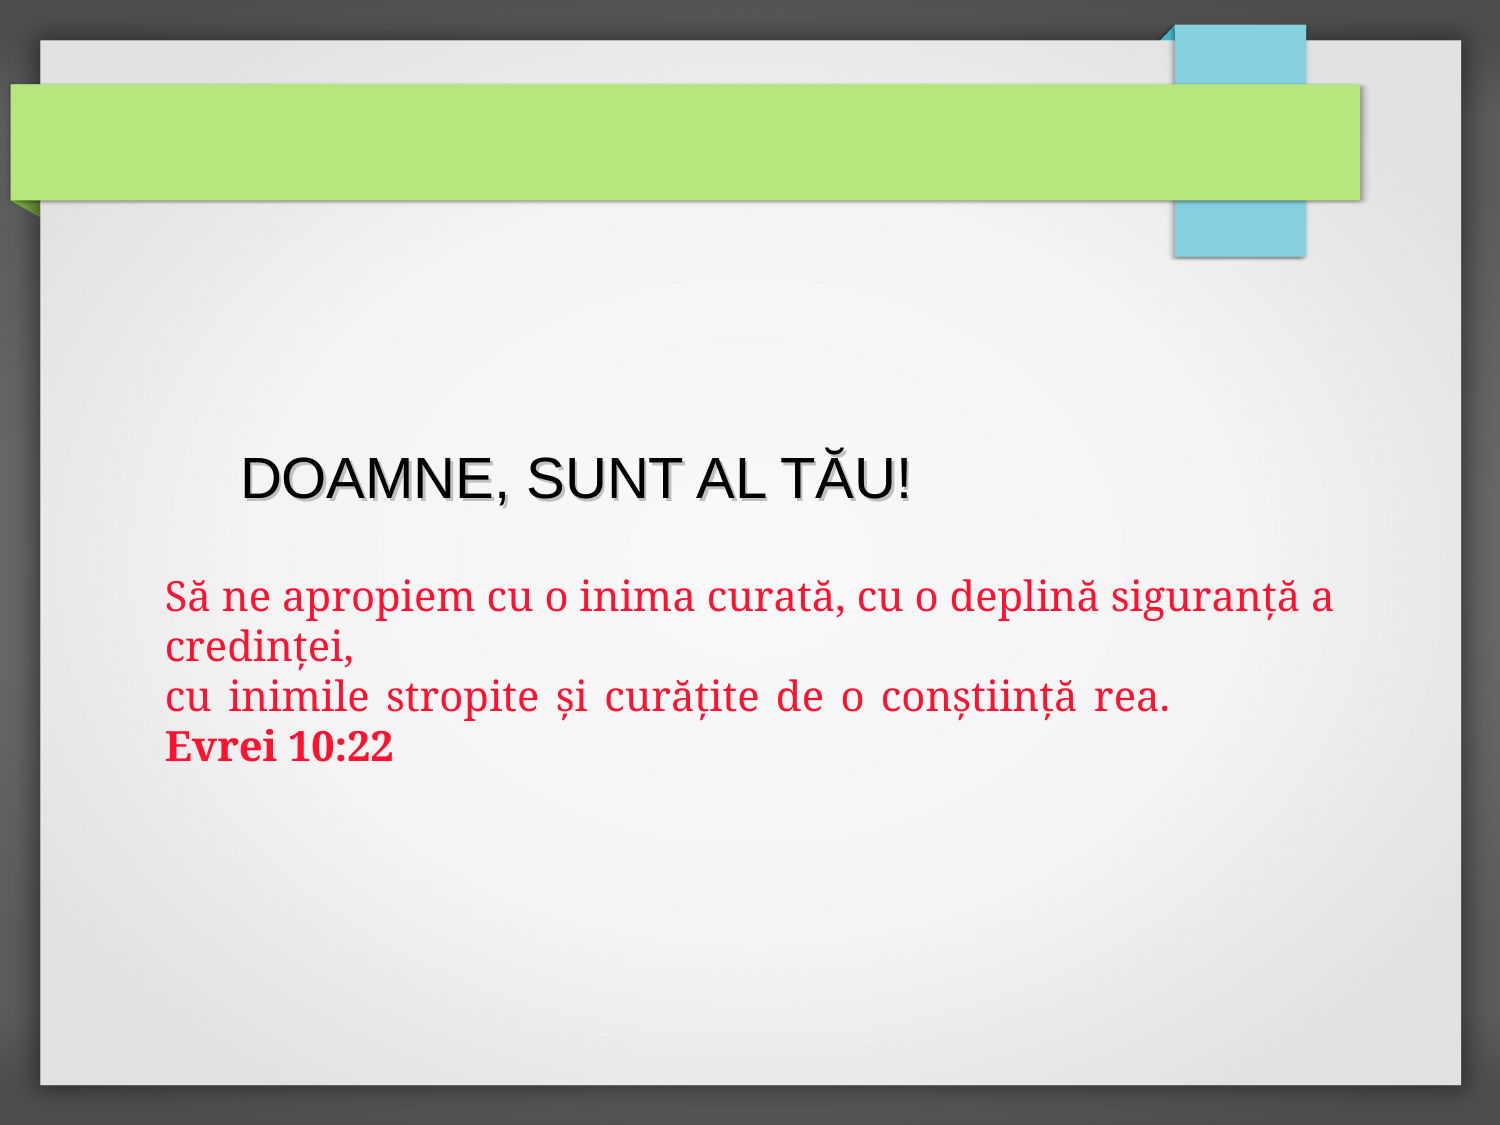

# DOAMNE, SUNT AL TĂU!
Să ne apropiem cu o inima curată, cu o deplină siguranţă a credinţei,
cu inimile stropite şi curăţite de o conştiinţă rea. Evrei 10:22